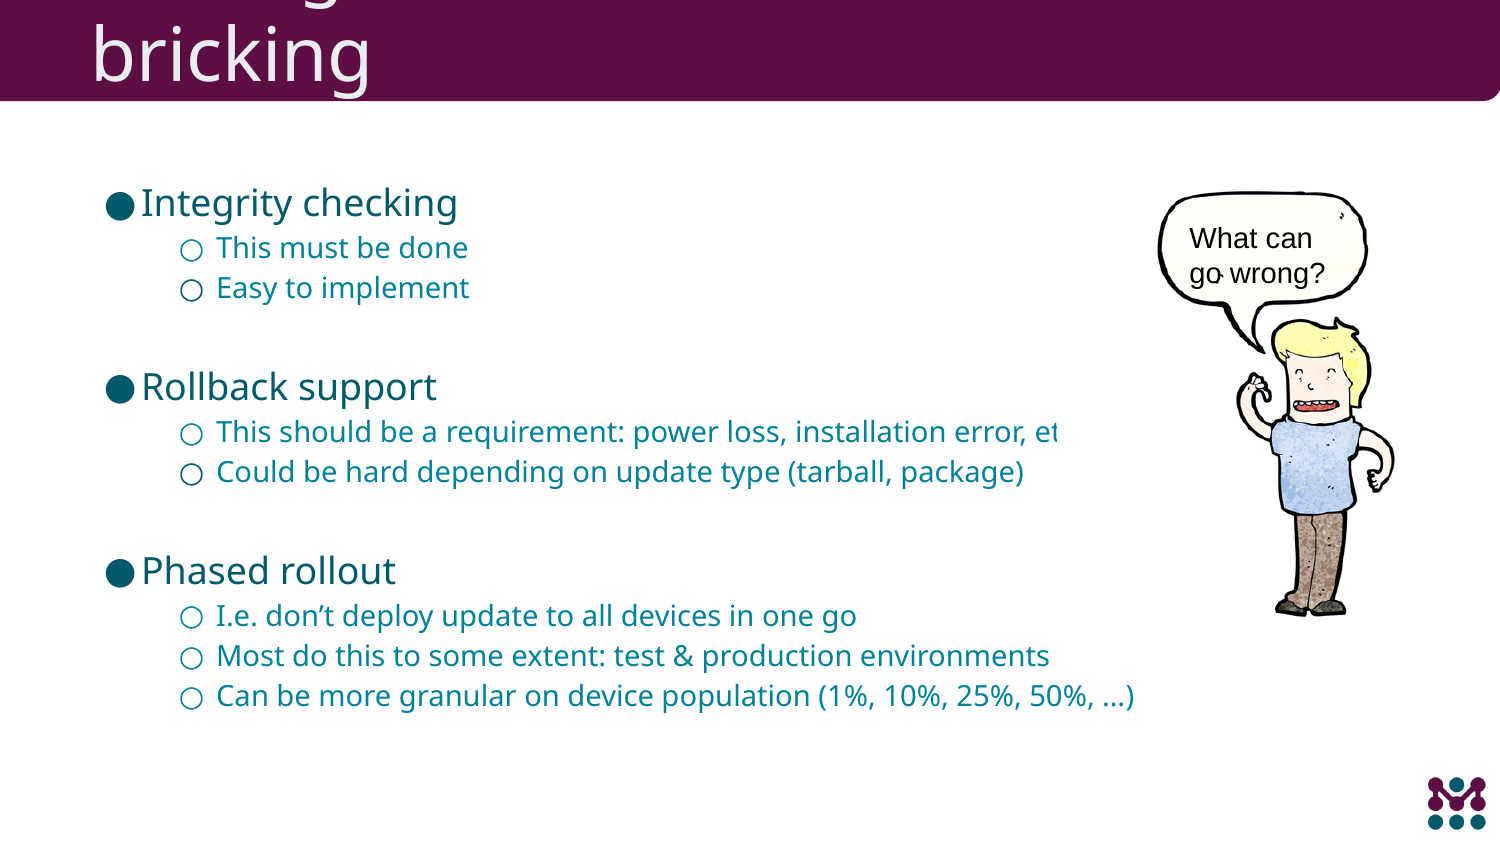

Strategies to reduce the risk of bricking
# Integrity checking
This must be done
Easy to implement
Rollback support
This should be a requirement: power loss, installation error, etc.
Could be hard depending on update type (tarball, package)
Phased rollout
I.e. don’t deploy update to all devices in one go
Most do this to some extent: test & production environments
Can be more granular on device population (1%, 10%, 25%, 50%, …)
What can
go wrong?